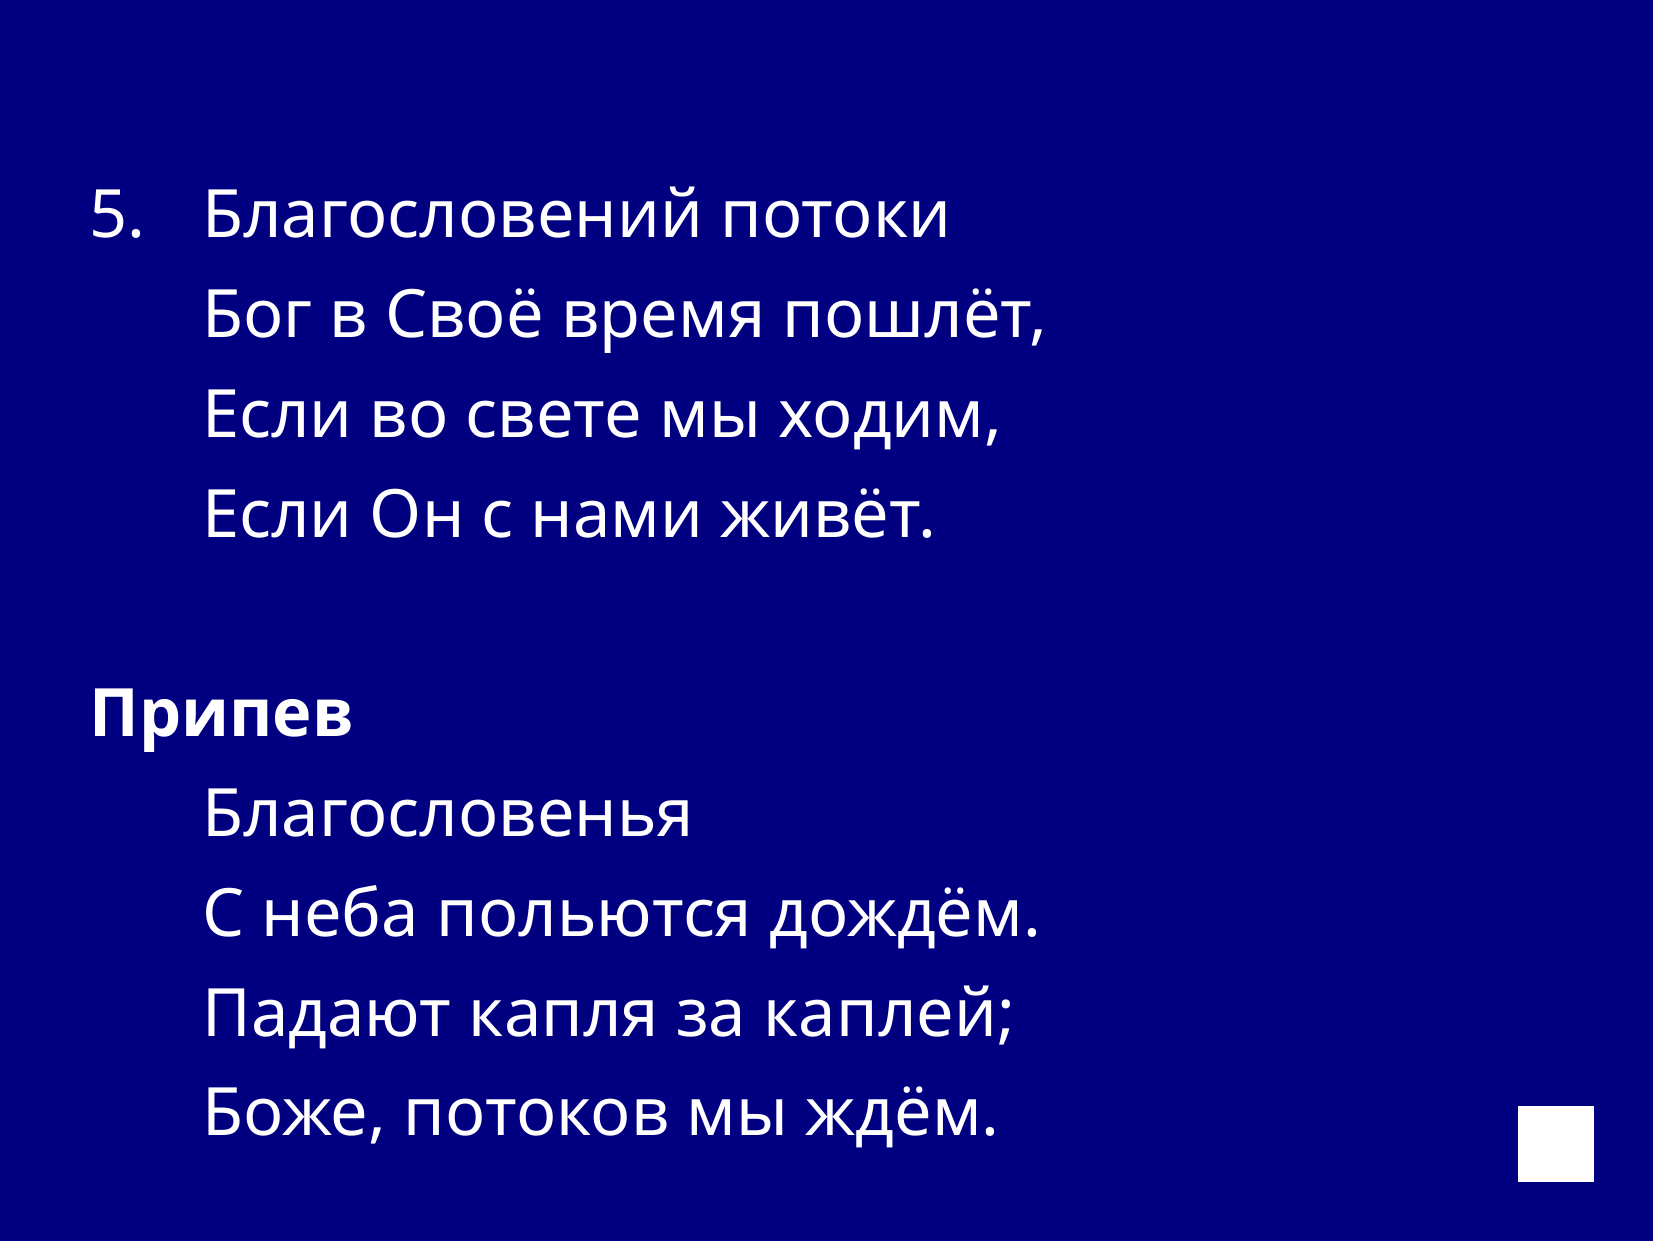

5.	Благословений потоки
	Бог в Своё время пошлёт,
	Если во свете мы ходим,
	Если Он с нами живёт.
Припев
	Благословенья
	С неба польются дождём.
	Падают капля за каплей;
	Боже, потоков мы ждём.